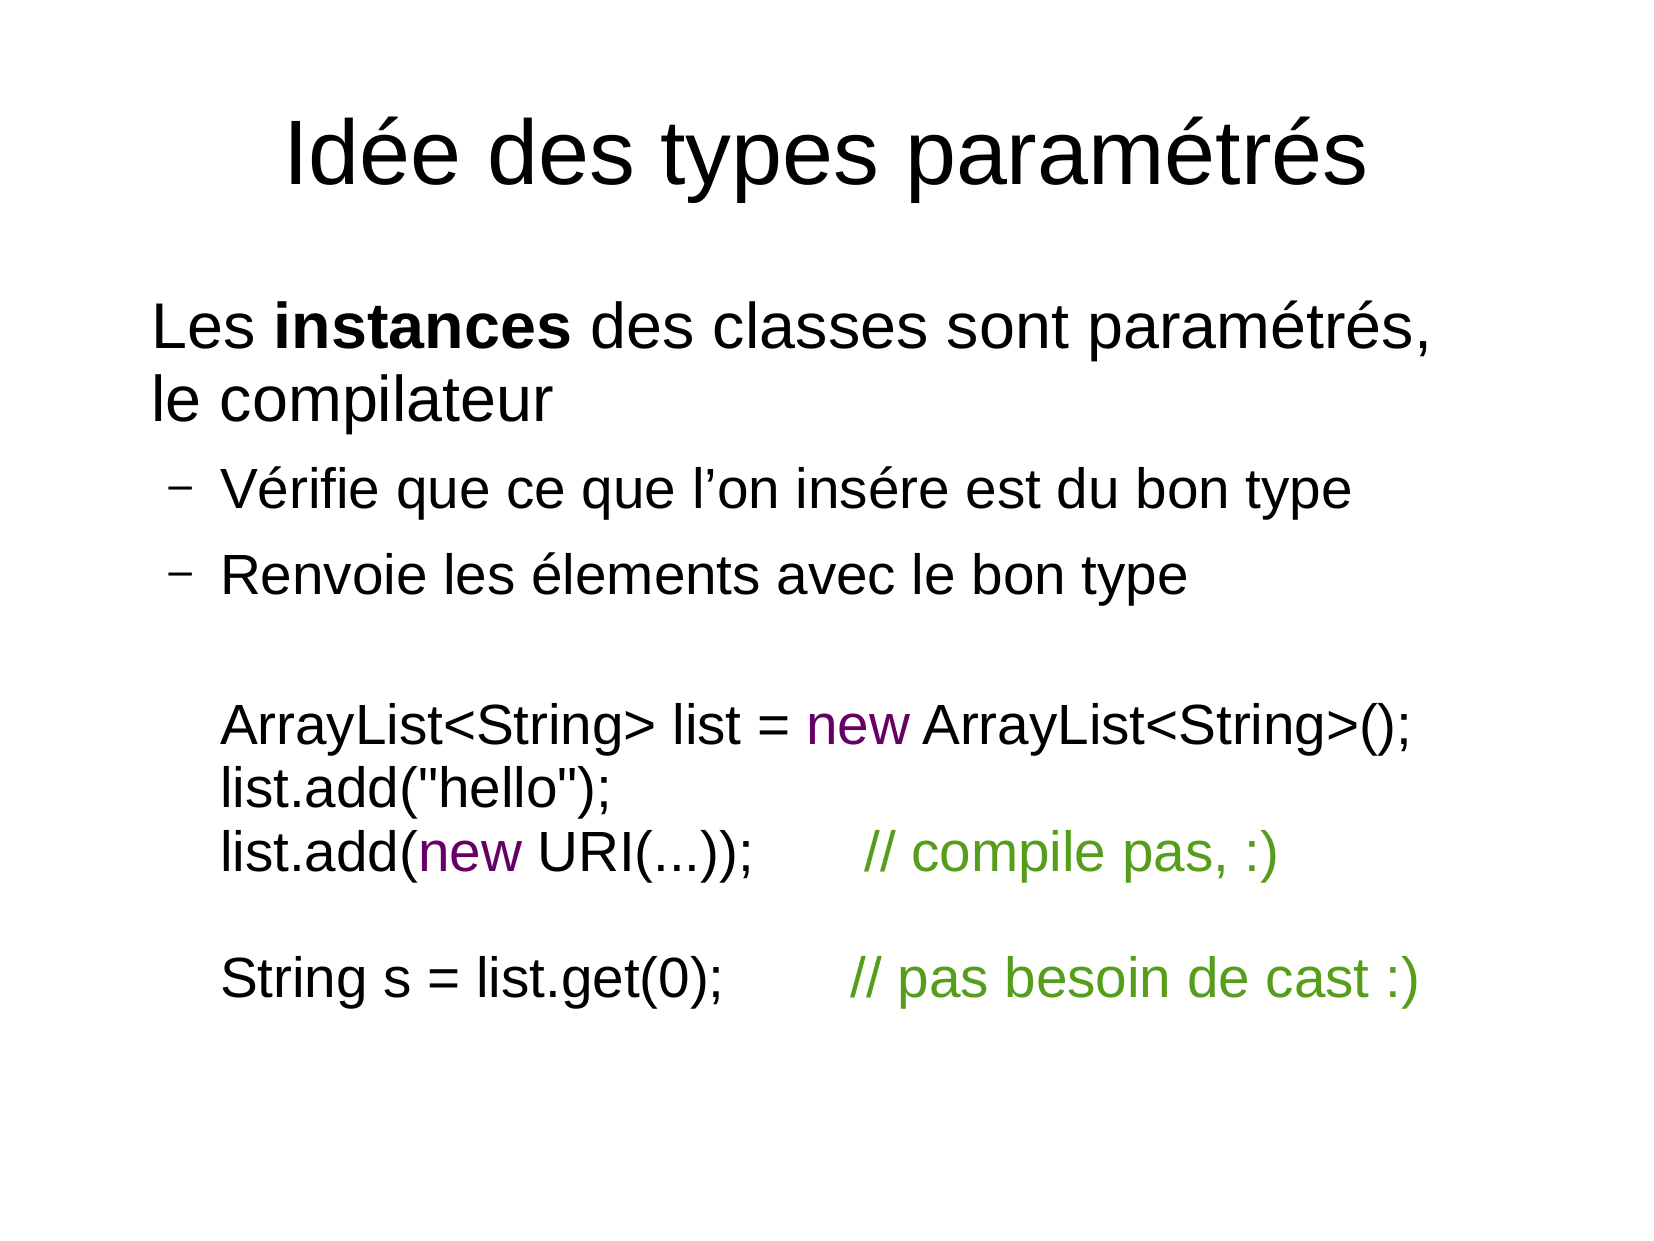

# Idée des types paramétrés
Les instances des classes sont paramétrés,
le compilateur
Vérifie que ce que l’on insére est du bon type
Renvoie les élements avec le bon type
ArrayList<String> list = new ArrayList<String>();
list.add("hello");
list.add(new URI(...)); // compile pas, :)
String s = list.get(0); // pas besoin de cast :)